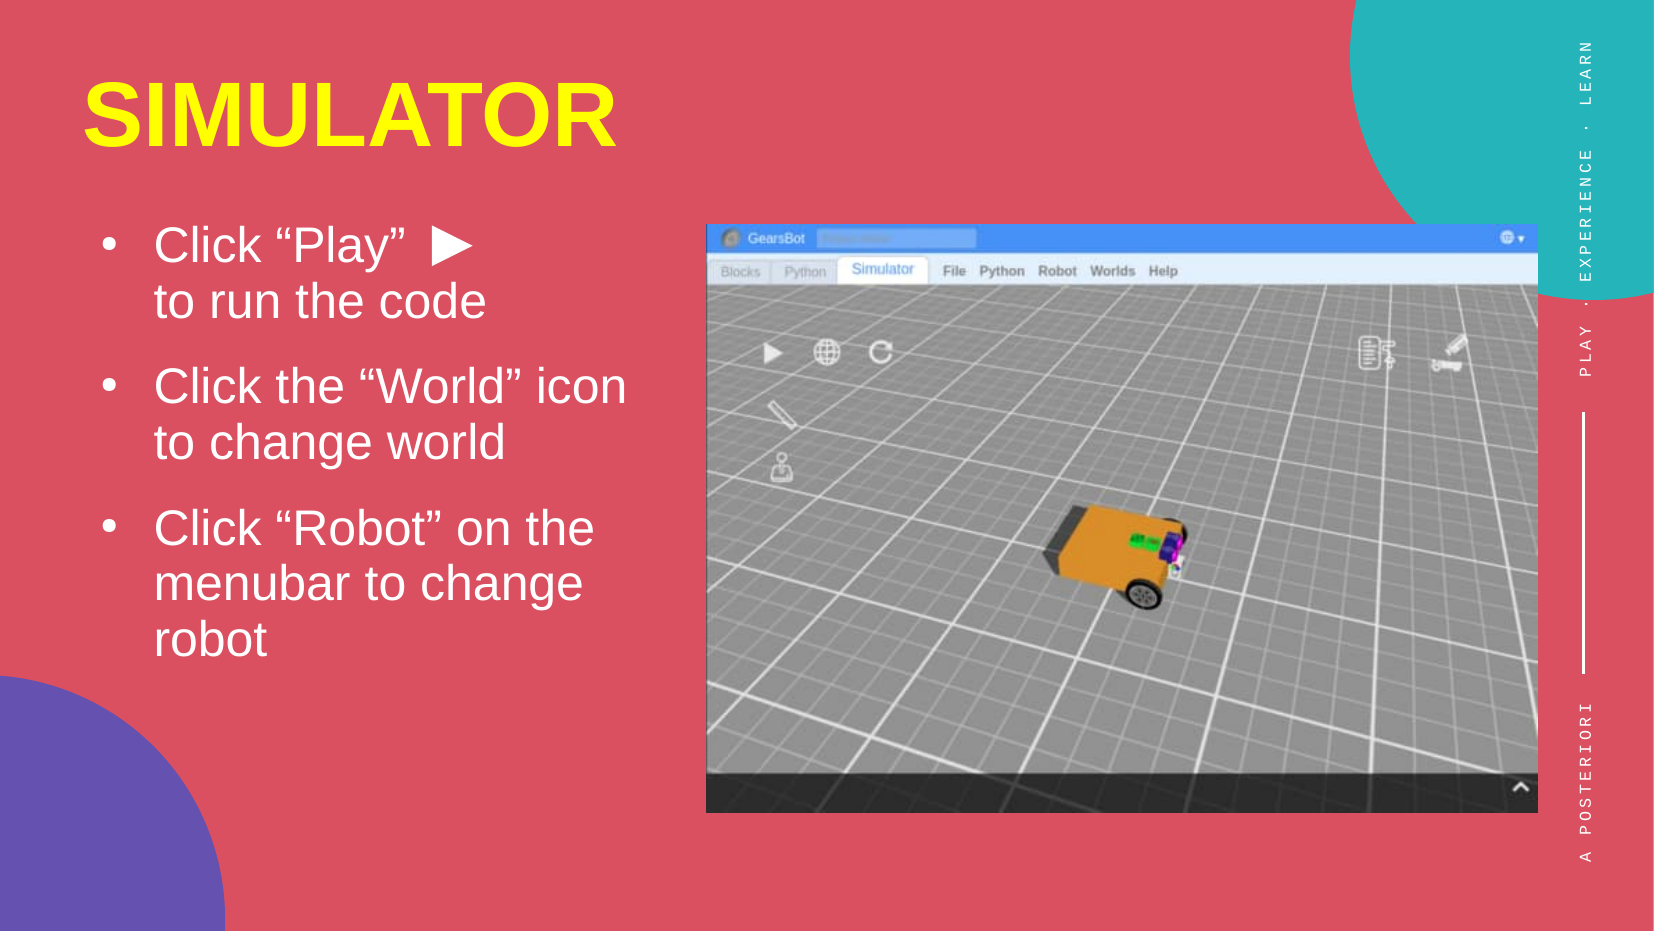

# SIMULATOR
Click “Play”
to run the code
Click the “World” icon to change world
Click “Robot” on the menubar to change robot